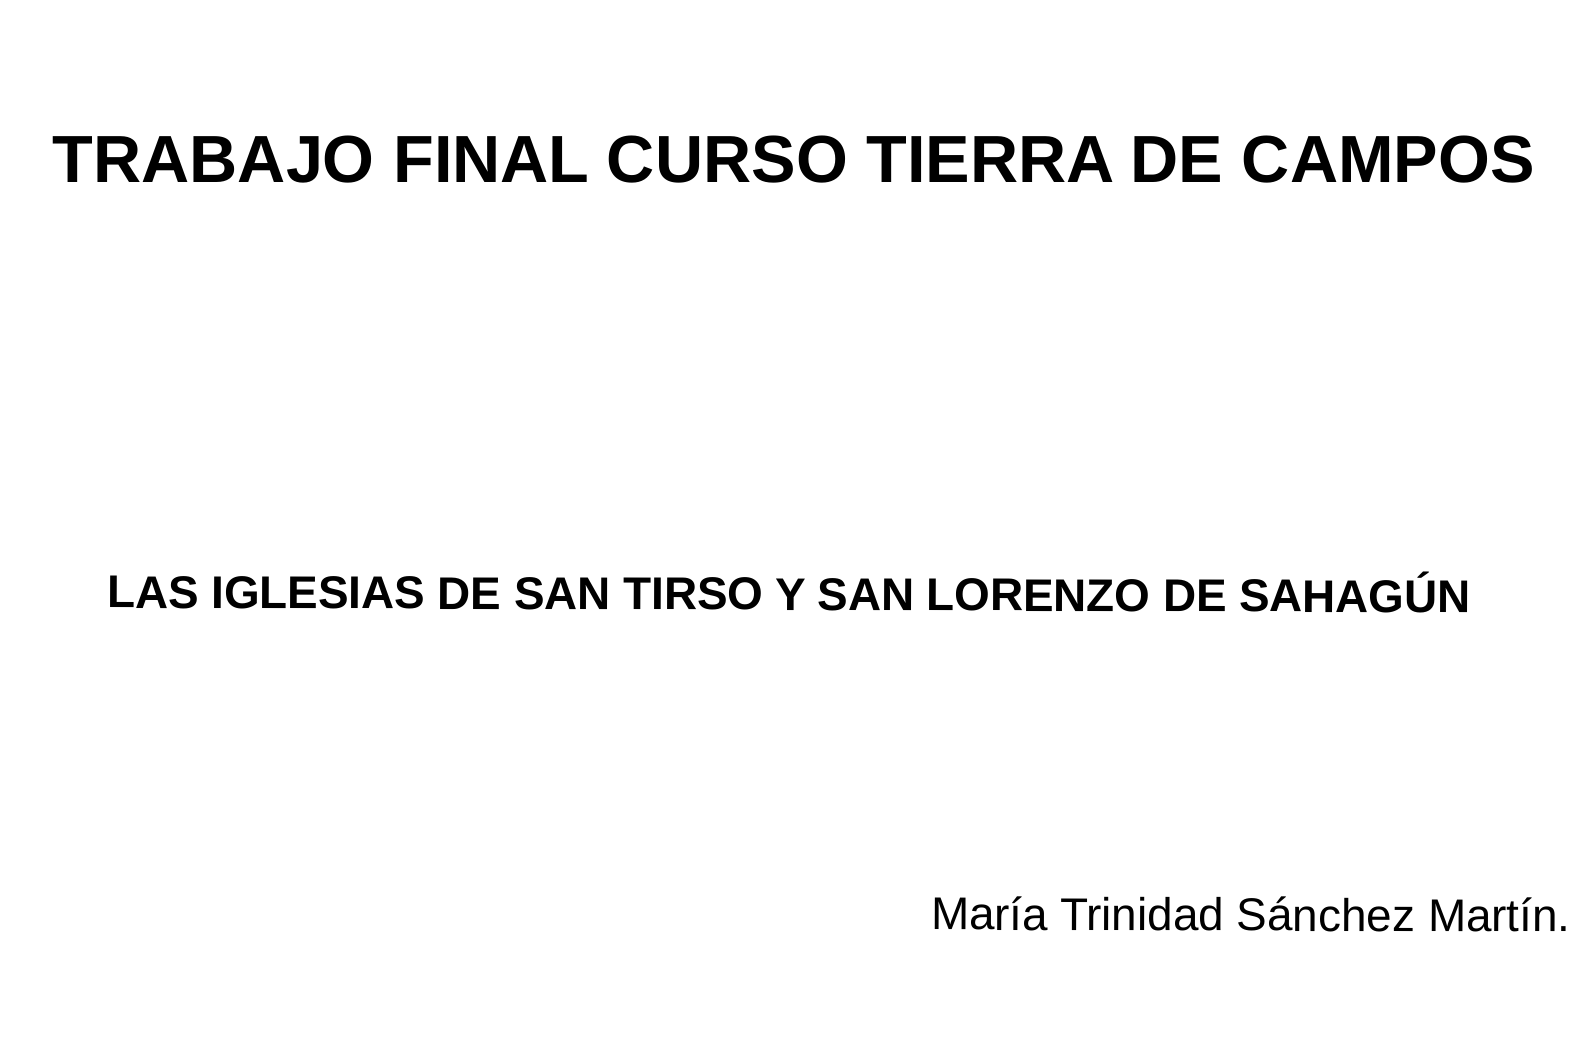

# TRABAJO FINAL CURSO TIERRA DE CAMPOS
LAS IGLESIAS DE SAN TIRSO Y SAN LORENZO DE SAHAGÚN
María Trinidad Sánchez Martín.